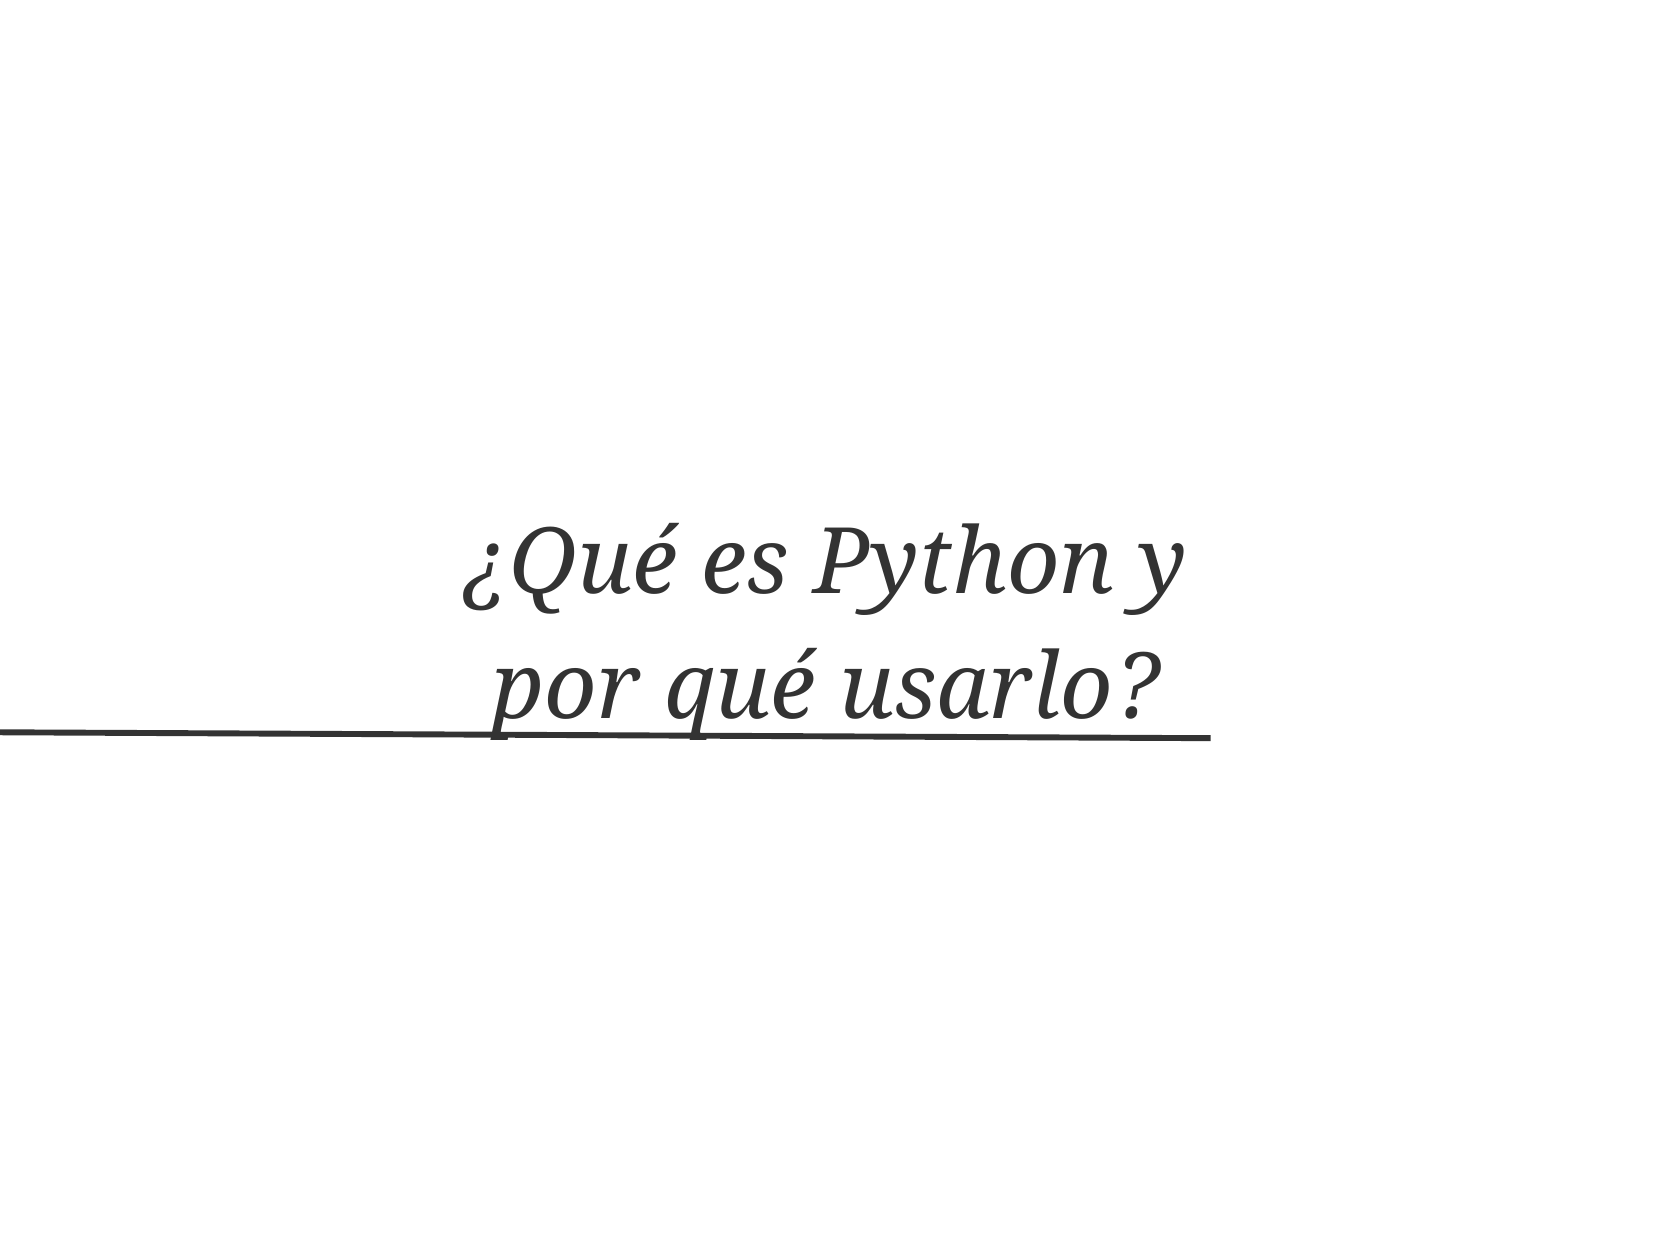

¿Qué es Python y
por qué usarlo?